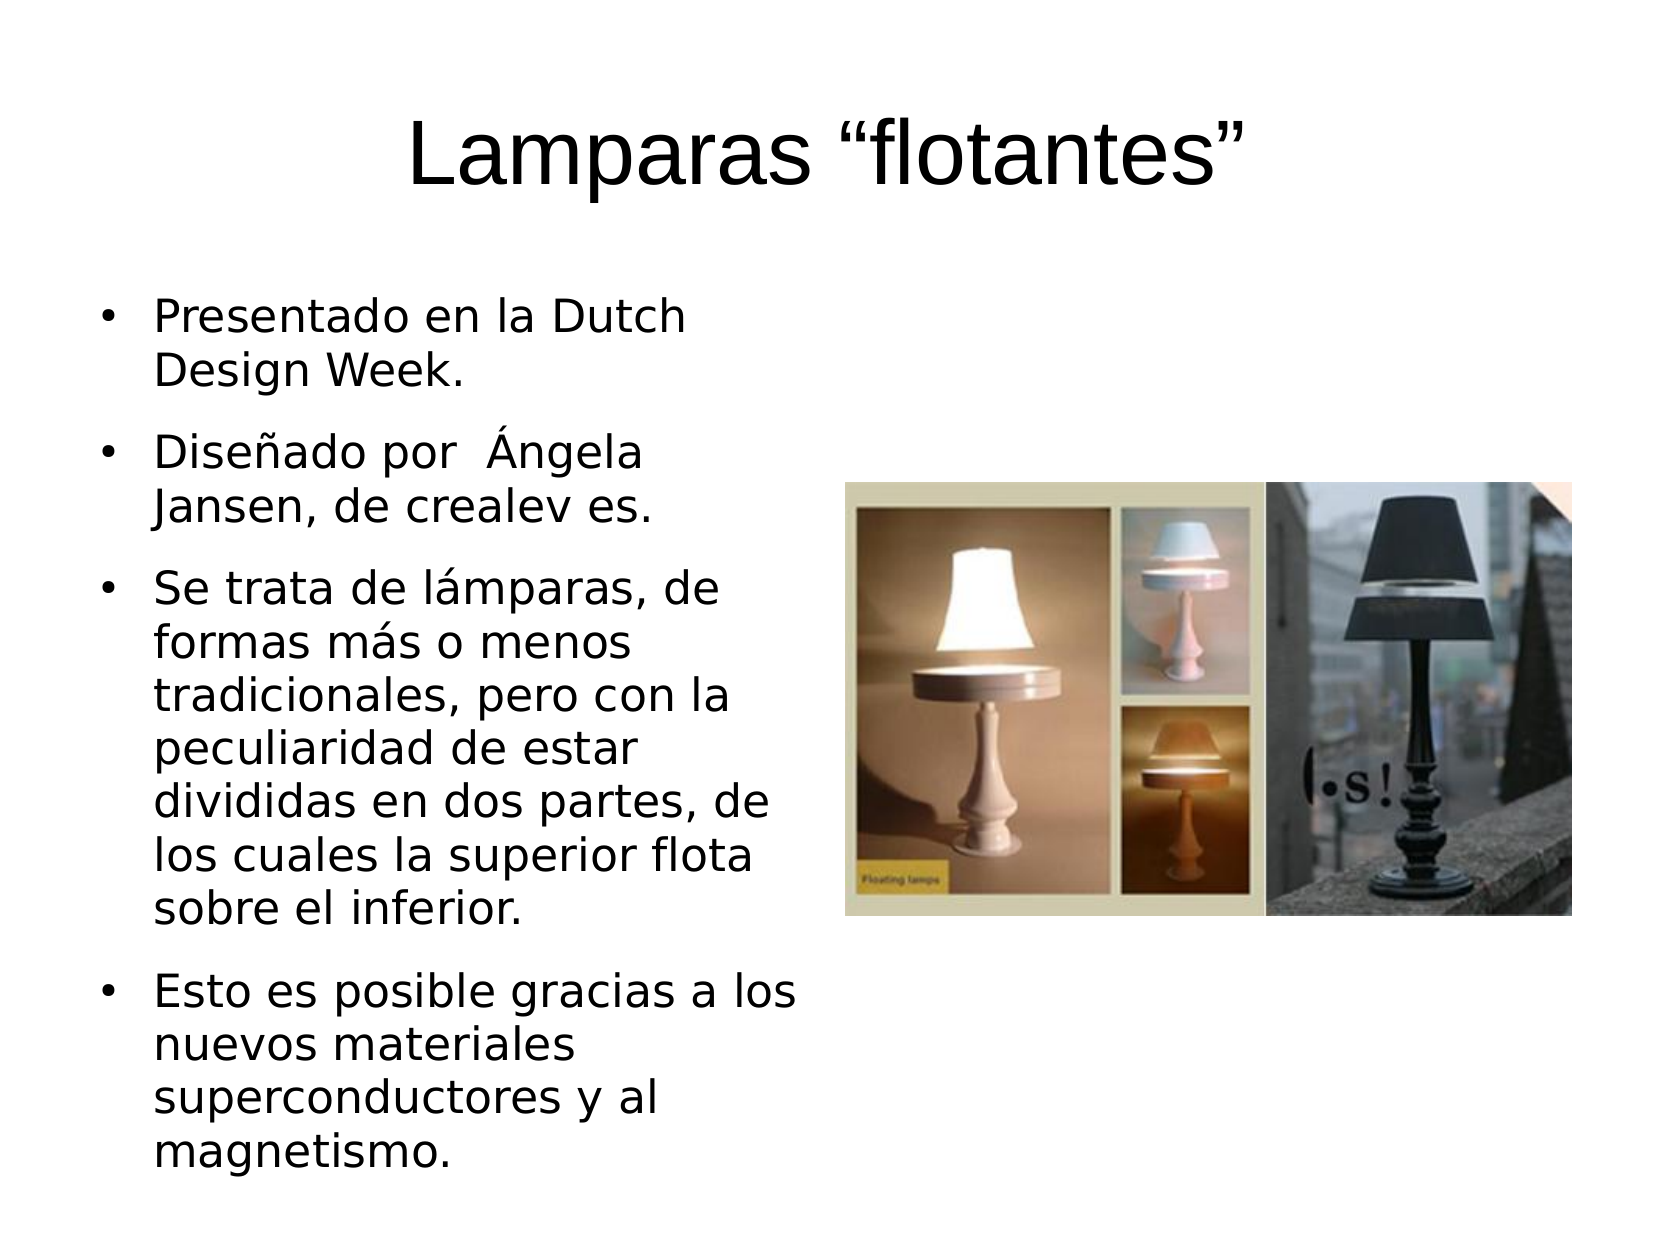

# Lamparas “flotantes”
Presentado en la Dutch Design Week.
Diseñado por Ángela Jansen, de crealev es.
Se trata de lámparas, de formas más o menos tradicionales, pero con la peculiaridad de estar divididas en dos partes, de los cuales la superior flota sobre el inferior.
Esto es posible gracias a los nuevos materiales superconductores y al magnetismo.